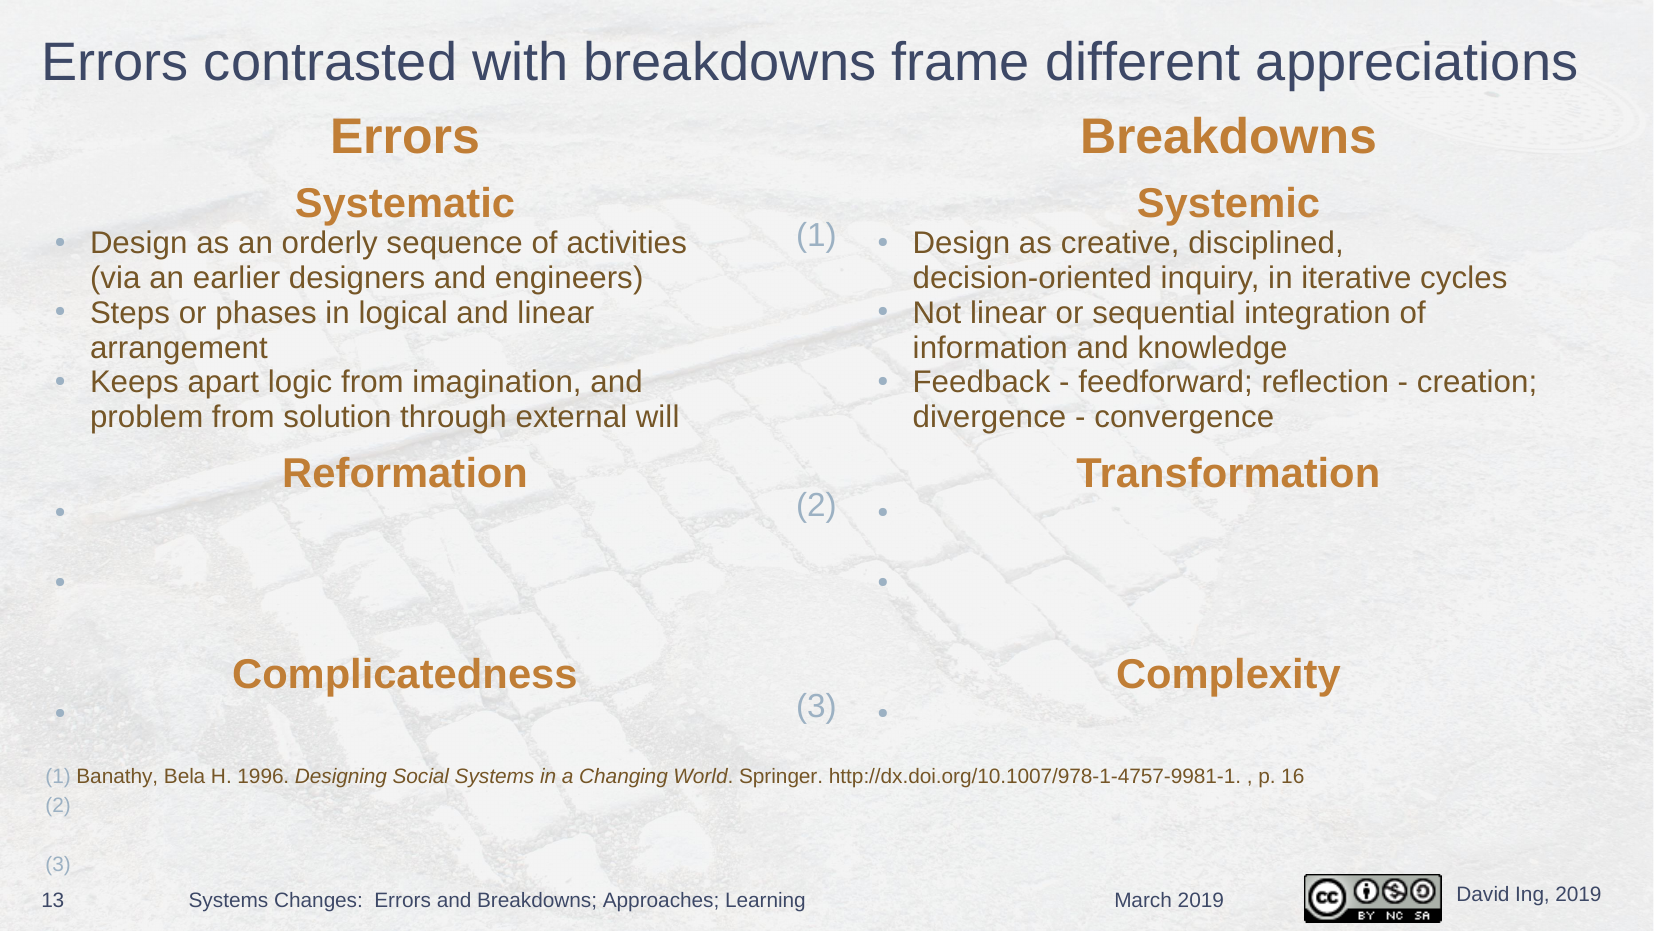

# Errors contrasted with breakdowns frame different appreciations
| Errors | | Breakdowns |
| --- | --- | --- |
| Systematic Design as an orderly sequence of activities (via an earlier designers and engineers) Steps or phases in logical and linear arrangement Keeps apart logic from imagination, and problem from solution through external will | (1) | Systemic Design as creative, disciplined, decision-oriented inquiry, in iterative cycles Not linear or sequential integration of information and knowledge Feedback - feedforward; reflection - creation; divergence - convergence |
| Reformation | (2) | Transformation |
| Complicatedness | (3) | Complexity |
(1) Banathy, Bela H. 1996. Designing Social Systems in a Changing World. Springer. http://dx.doi.org/10.1007/978-1-4757-9981-1. , p. 16
(2)
(3)
Systems Changes: Errors and Breakdowns; Approaches; Learning
March 2019